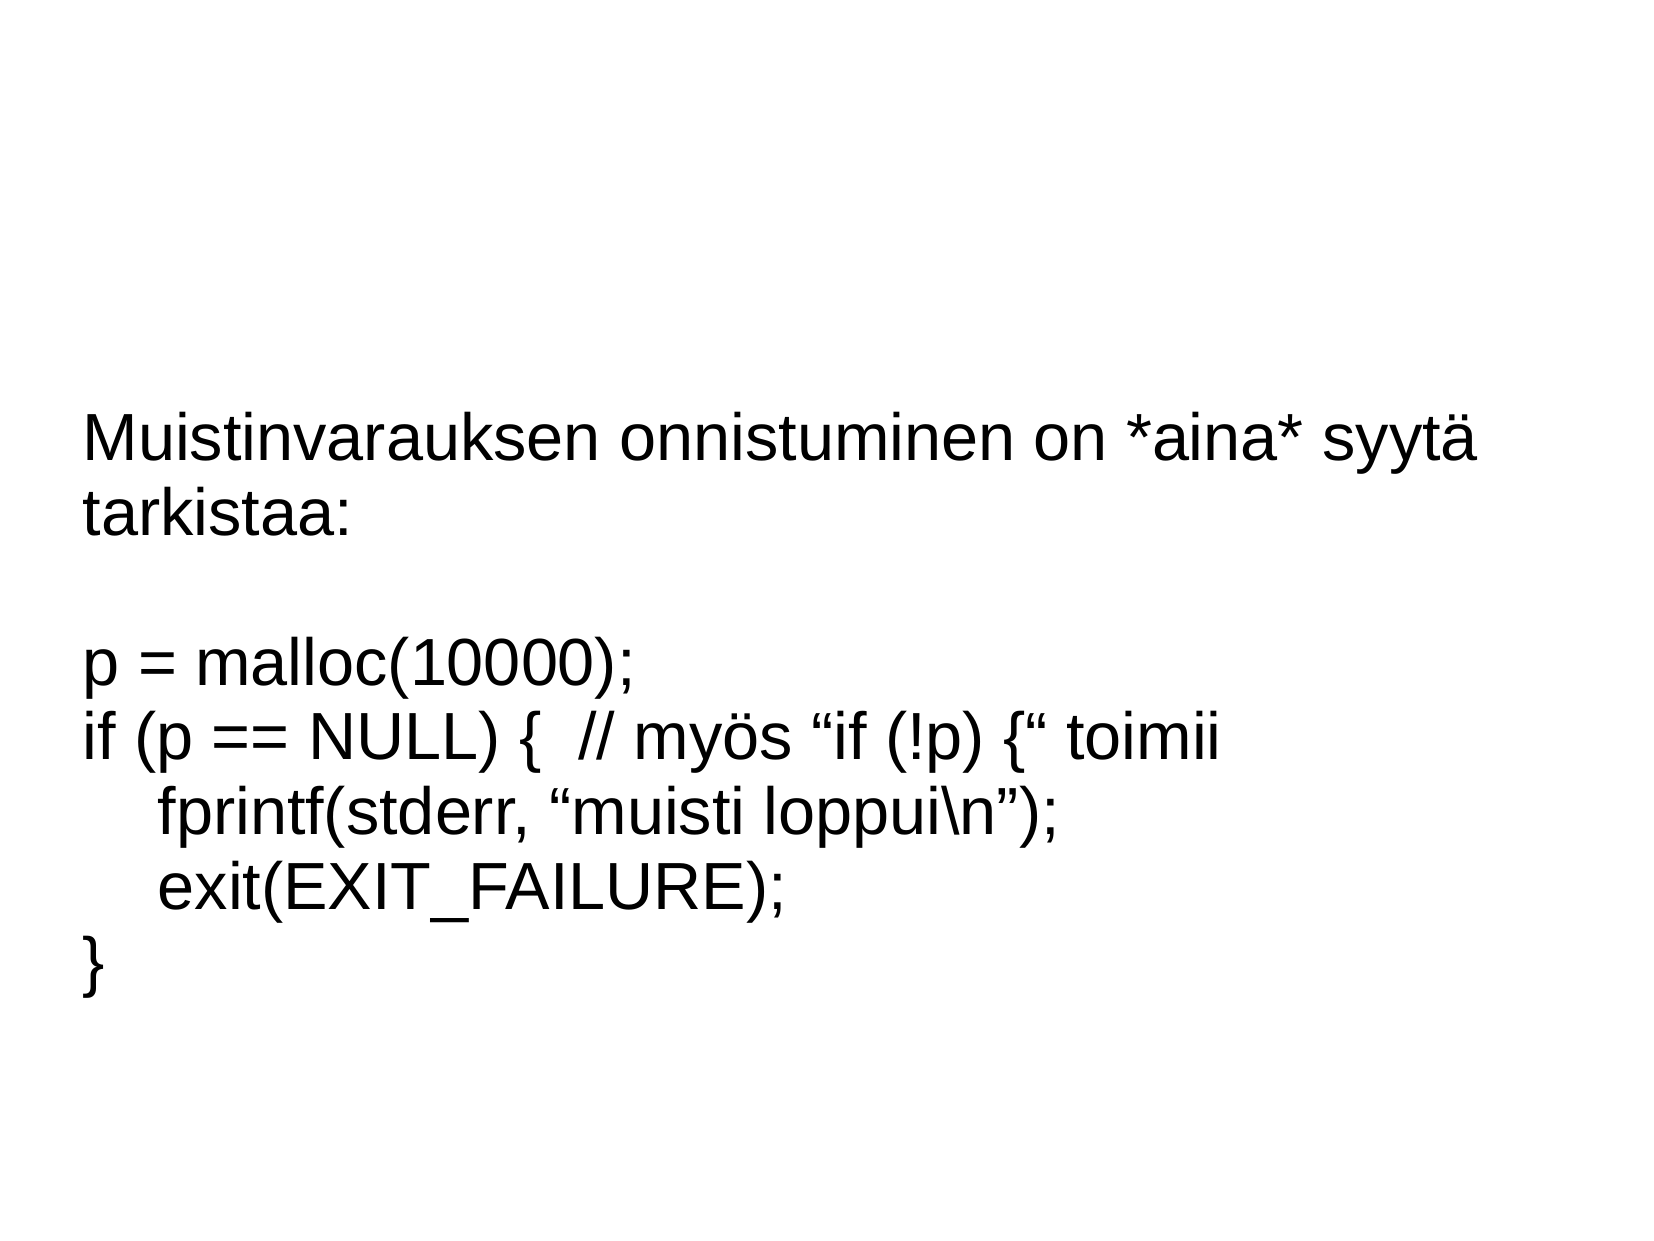

Muistinvarauksen onnistuminen on *aina* syytä tarkistaa:
p = malloc(10000);
if (p == NULL) { // myös “if (!p) {“ toimii
	fprintf(stderr, “muisti loppui\n”);
	exit(EXIT_FAILURE);
}